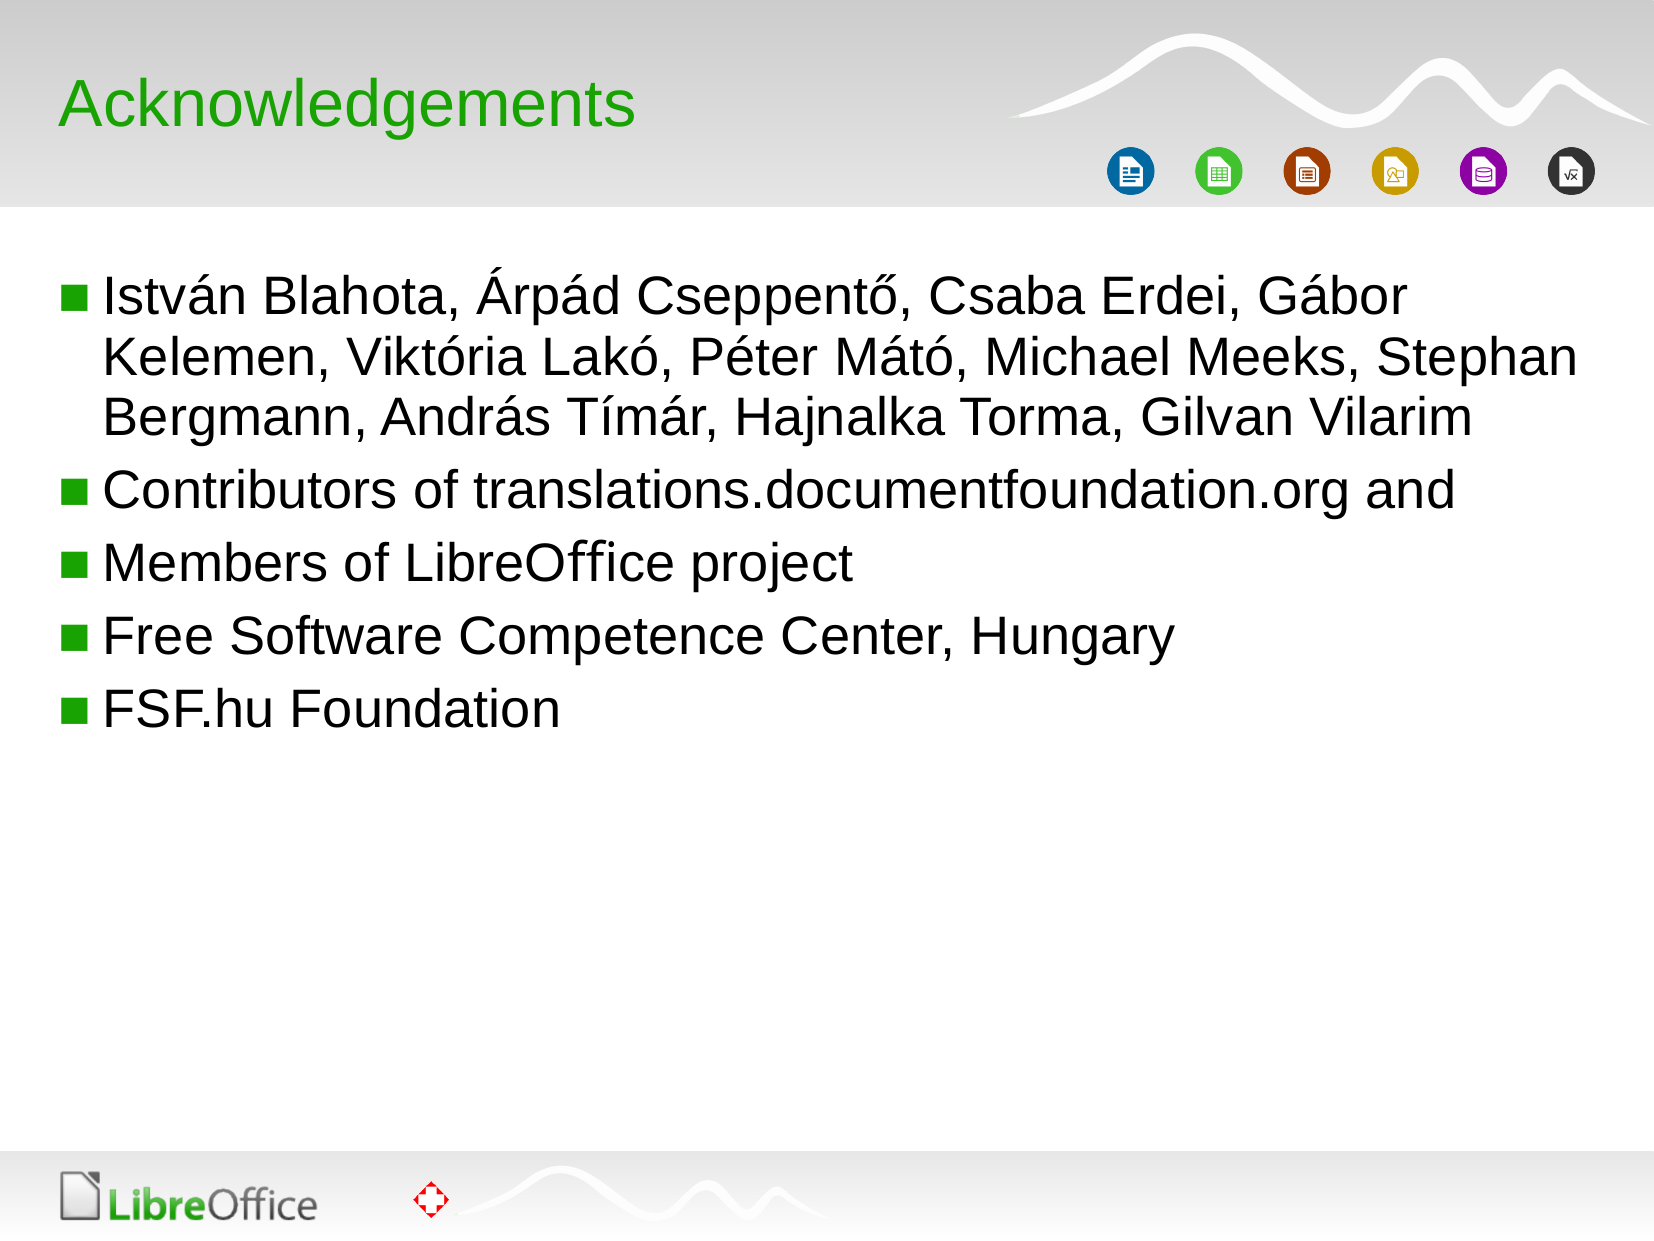

# Acknowledgements
István Blahota, Árpád Cseppentő, Csaba Erdei, Gábor Kelemen, Viktória Lakó, Péter Mátó, Michael Meeks, Stephan Bergmann, András Tímár, Hajnalka Torma, Gilvan Vilarim
Contributors of translations.documentfoundation.org and
Members of LibreOﬃce project
Free Software Competence Center, Hungary
FSF.hu Foundation